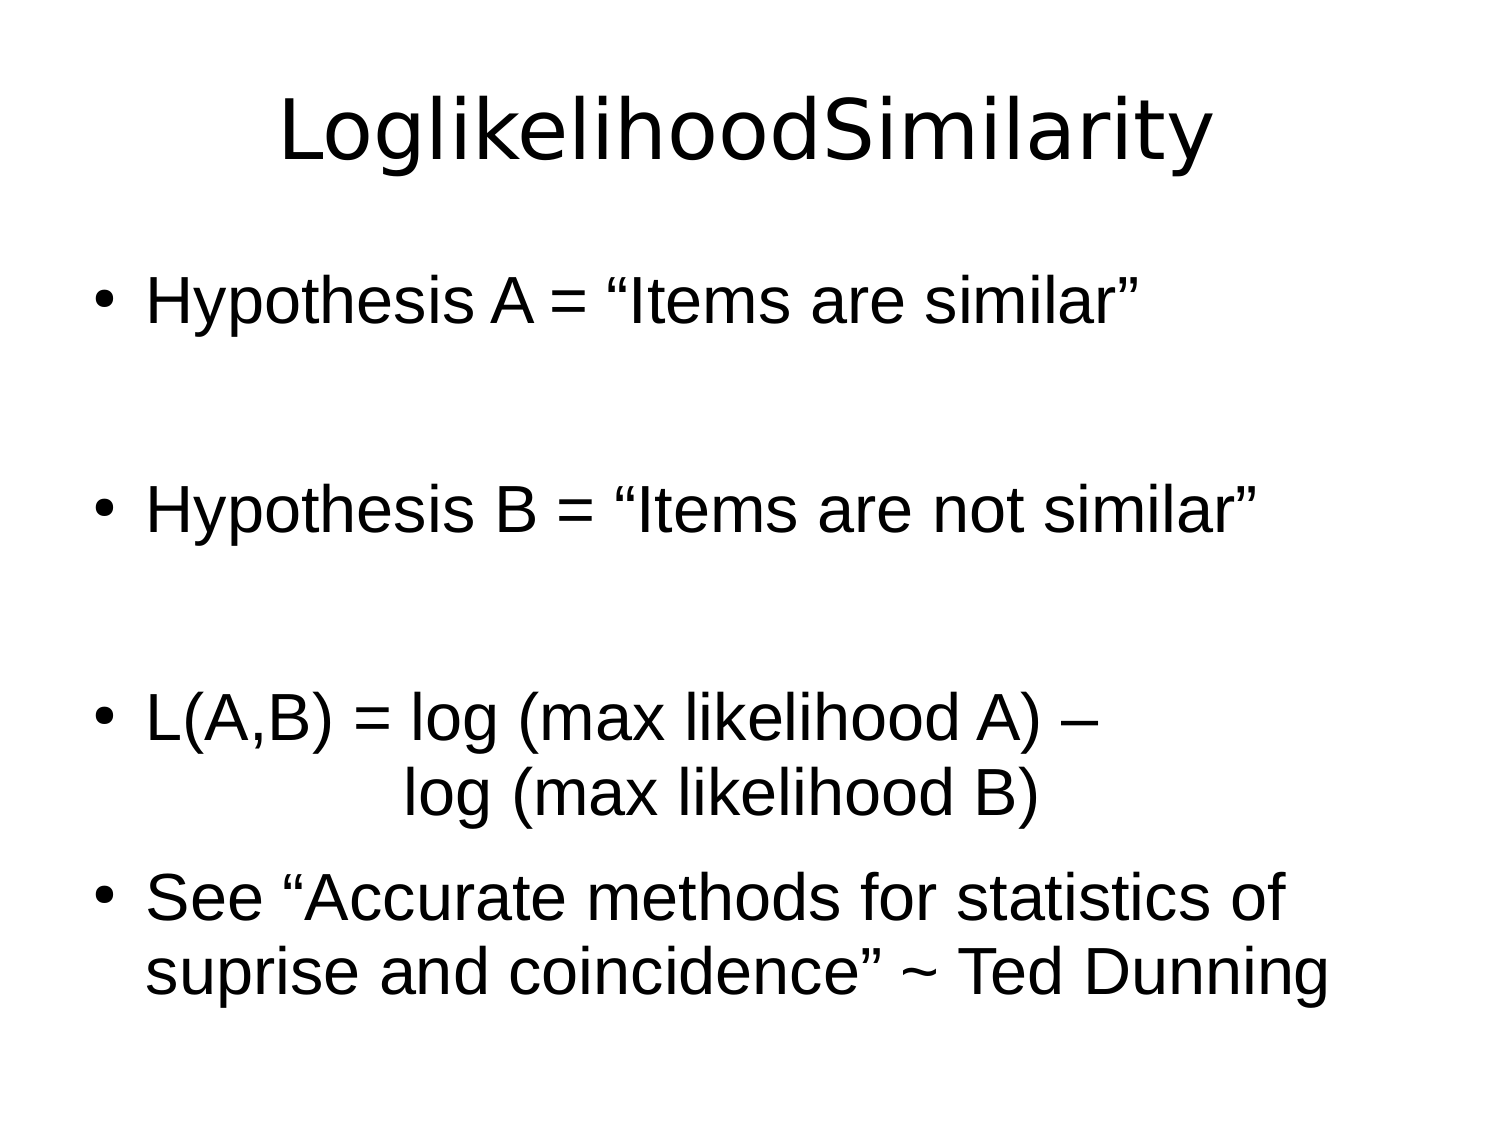

LoglikelihoodSimilarity
# Hypothesis A = “Items are similar”
Hypothesis B = “Items are not similar”
L(A,B) = log (max likelihood A) –
 log (max likelihood B)
See “Accurate methods for statistics of suprise and coincidence” ~ Ted Dunning